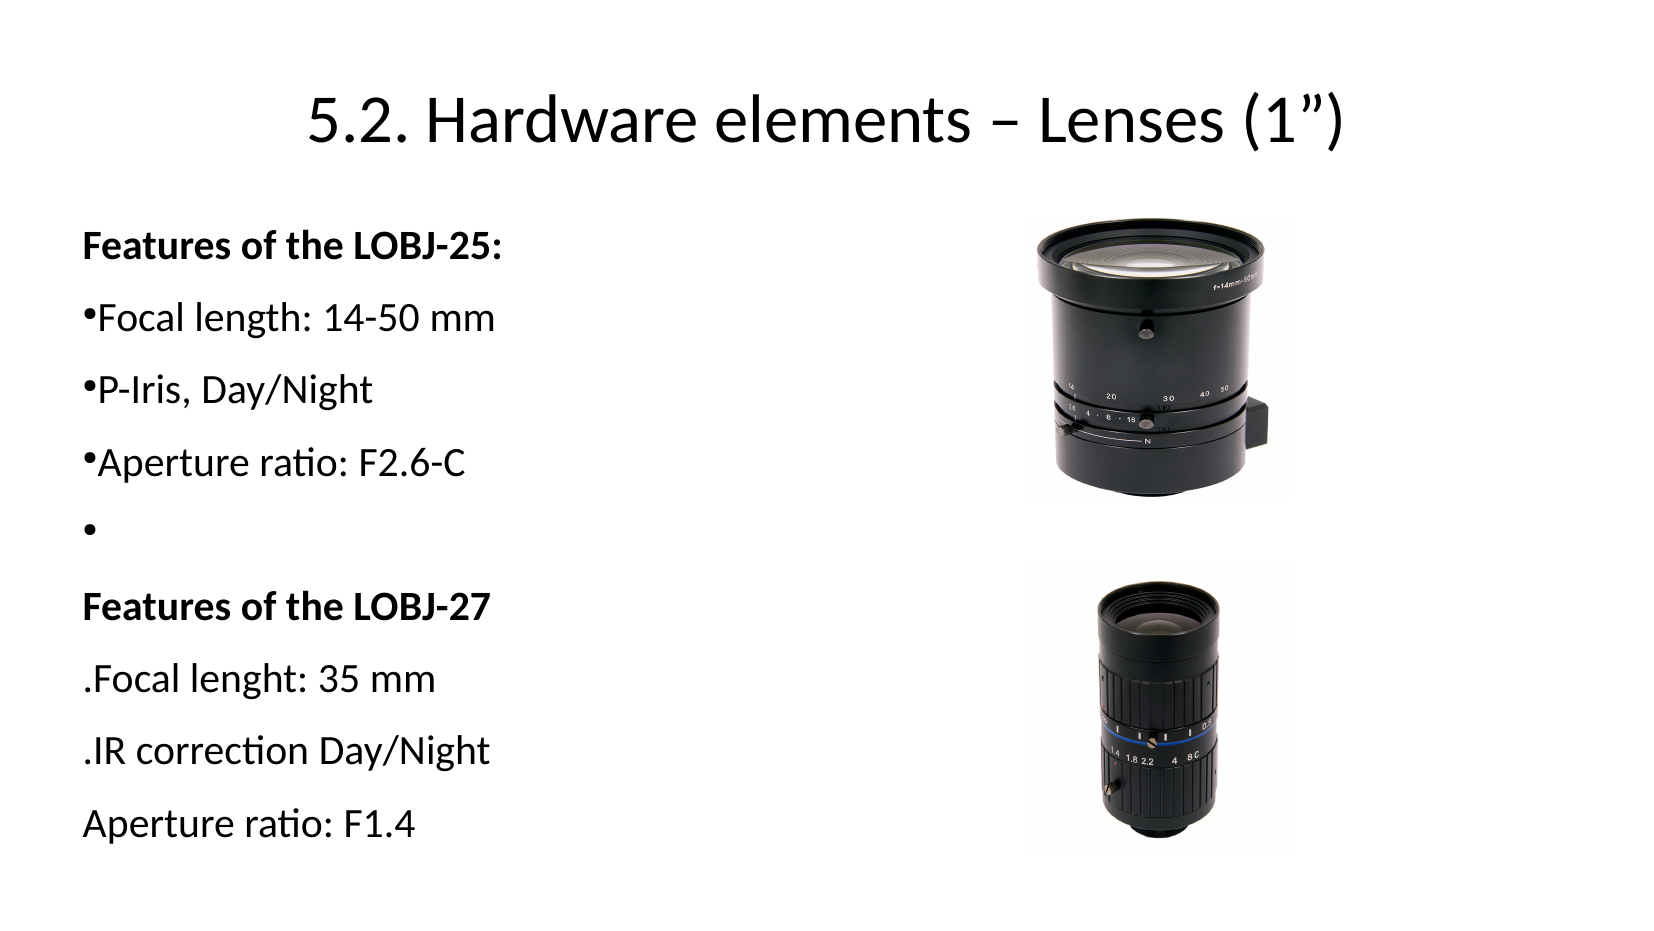

# 5.2. Hardware elements – Lenses (1”)
Features of the LOBJ-25:
Focal length: 14-50 mm
P-Iris, Day/Night
Aperture ratio: F2.6-C
Features of the LOBJ-27
.Focal lenght: 35 mm
.IR correction Day/Night
Aperture ratio: F1.4